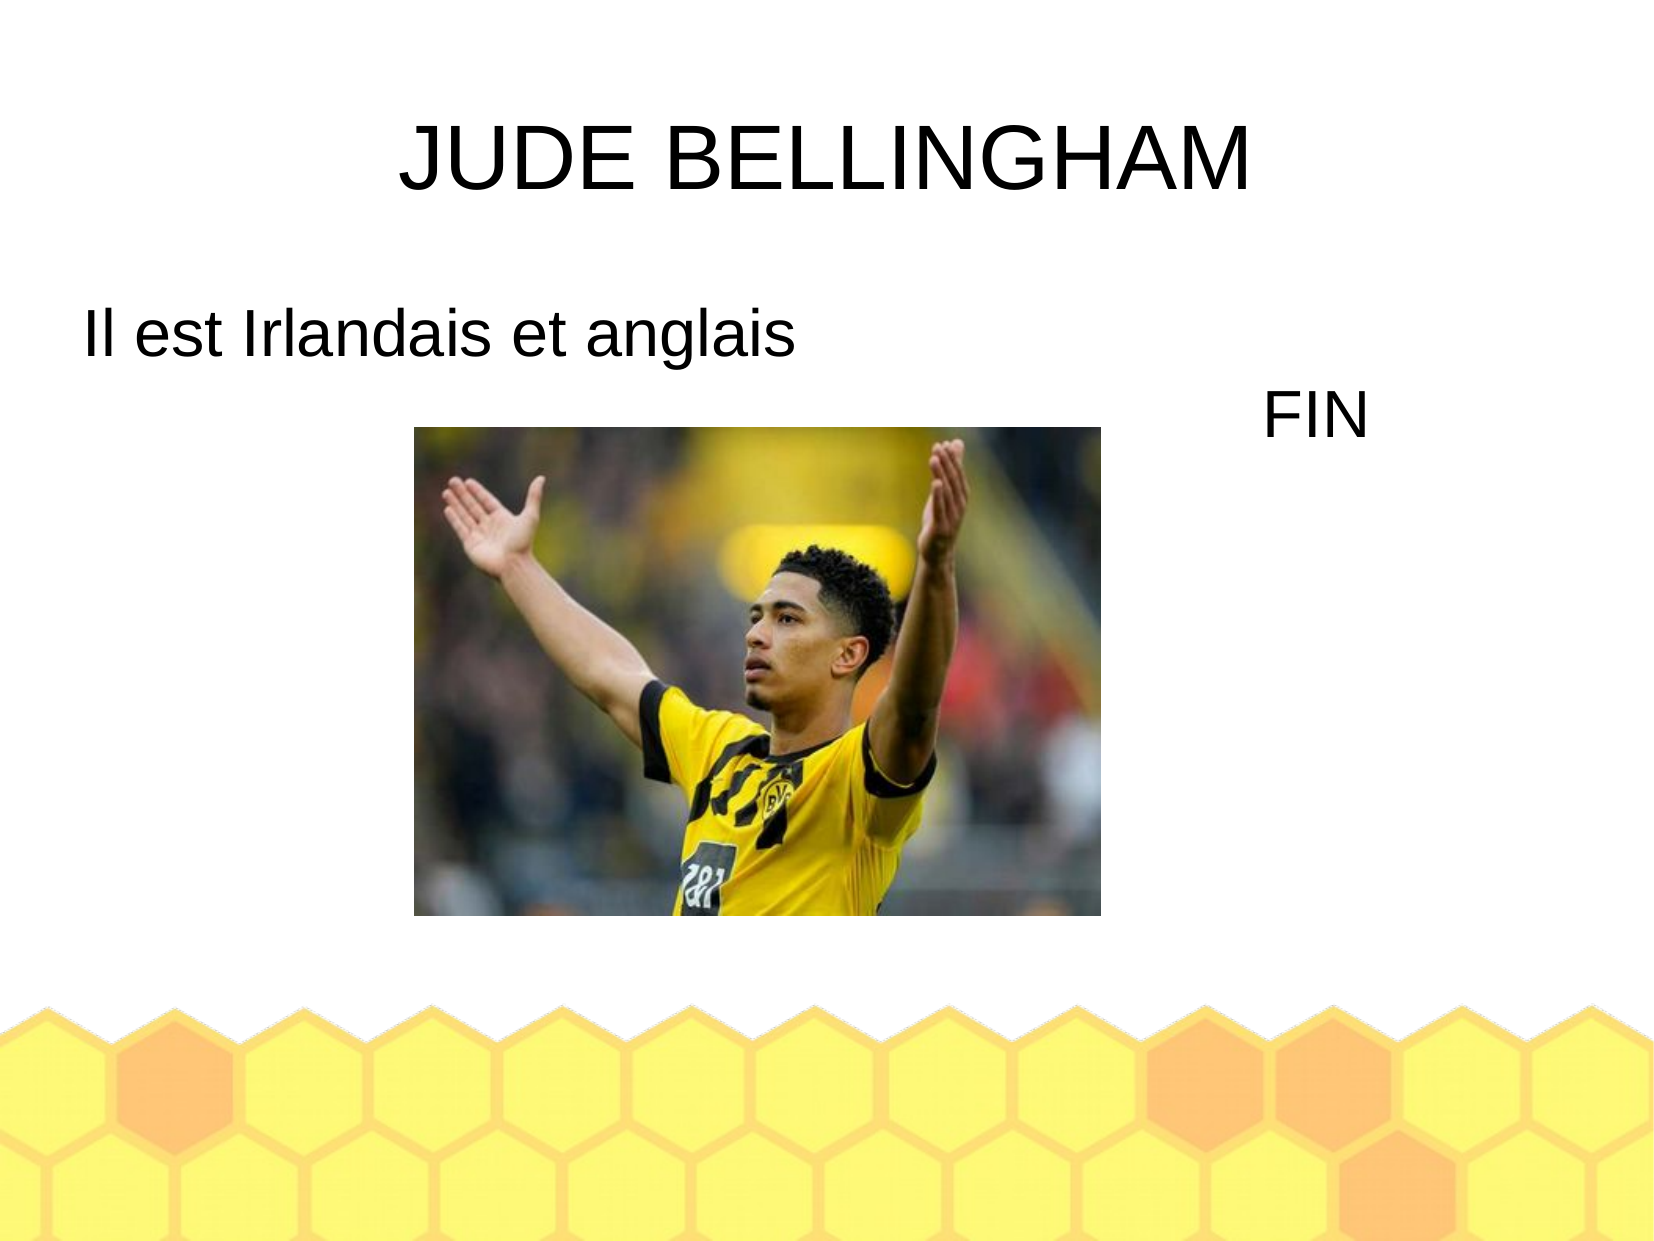

# JUDE BELLINGHAM
Il est Irlandais et anglais FIN